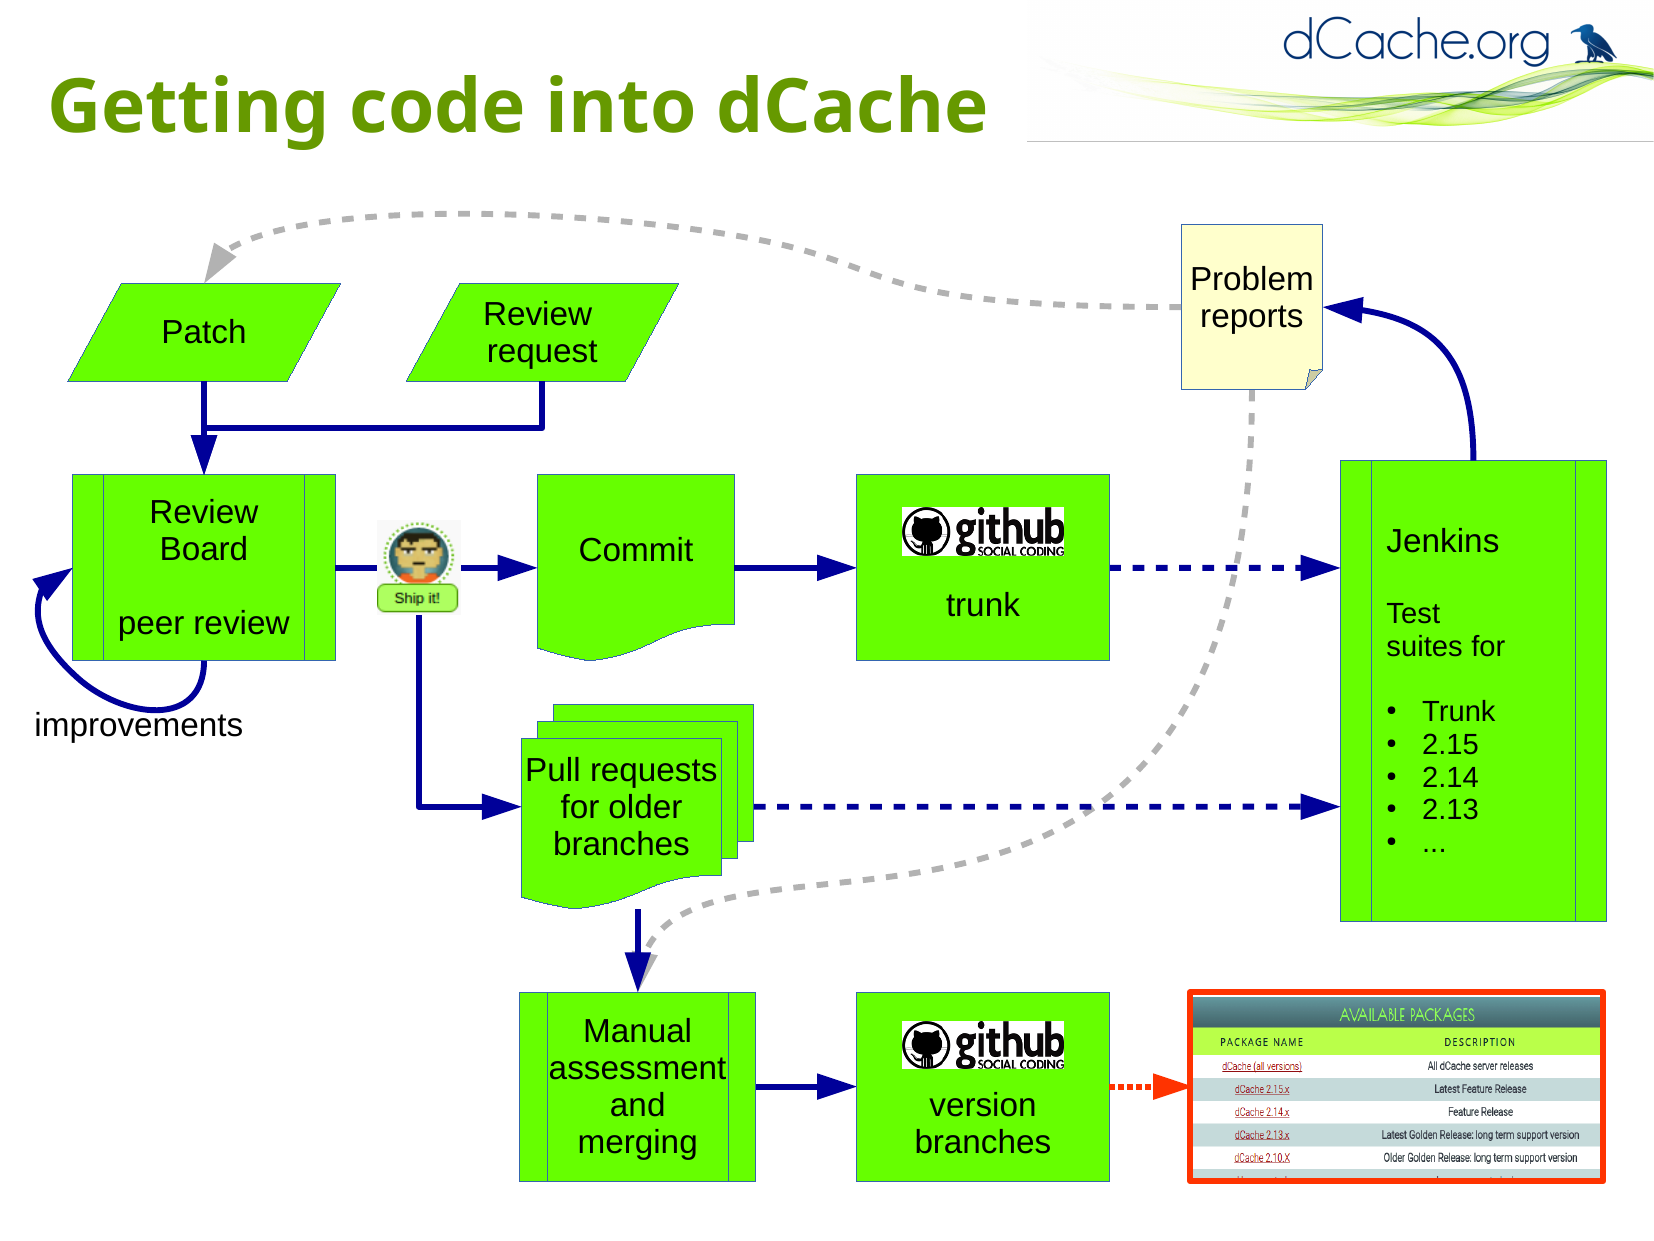

# Getting code into dCache
Problem
reports
Patch
Review
request
Jenkins
Test
suites for
Trunk
2.15
2.14
2.13
...
Review
Board
peer review
Commit
trunk
improvements
Pull requests
for older
branches
Manual
assessment
and
merging
version
branches